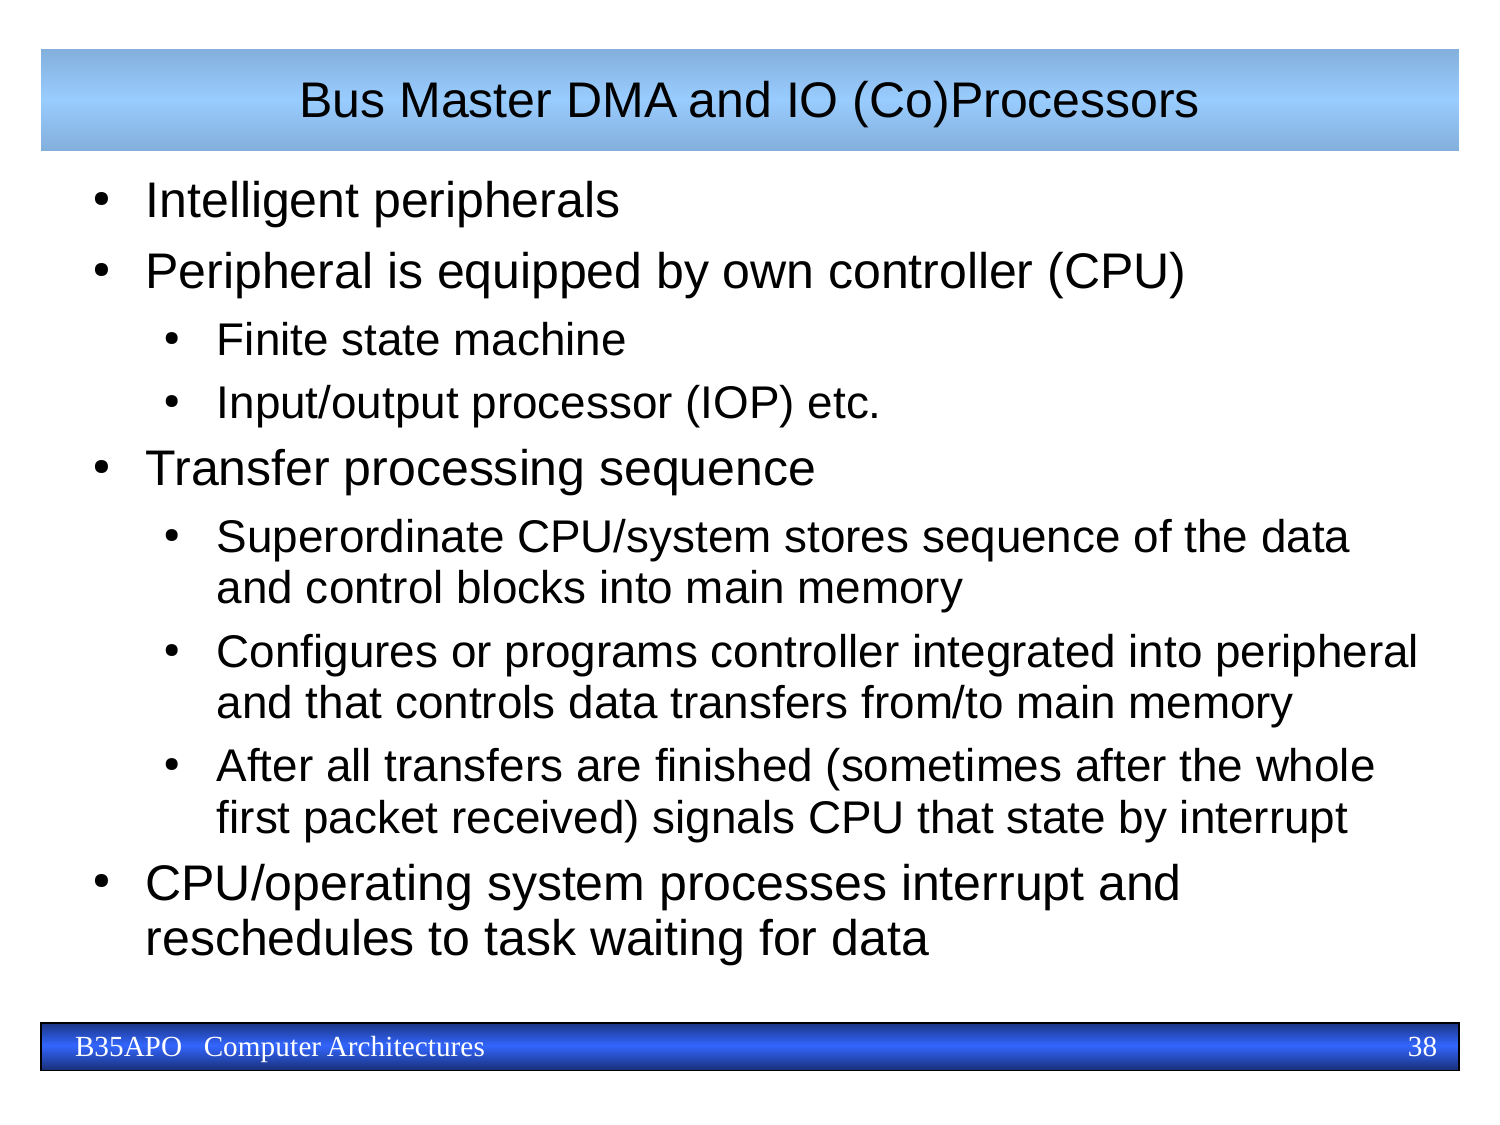

# Bus Master DMA and IO (Co)Processors
Intelligent peripherals
Peripheral is equipped by own controller (CPU)
Finite state machine
Input/output processor (IOP) etc.
Transfer processing sequence
Superordinate CPU/system stores sequence of the data and control blocks into main memory
Configures or programs controller integrated into peripheral and that controls data transfers from/to main memory
After all transfers are finished (sometimes after the whole first packet received) signals CPU that state by interrupt
CPU/operating system processes interrupt and reschedules to task waiting for data
B35APO Computer Architectures
38